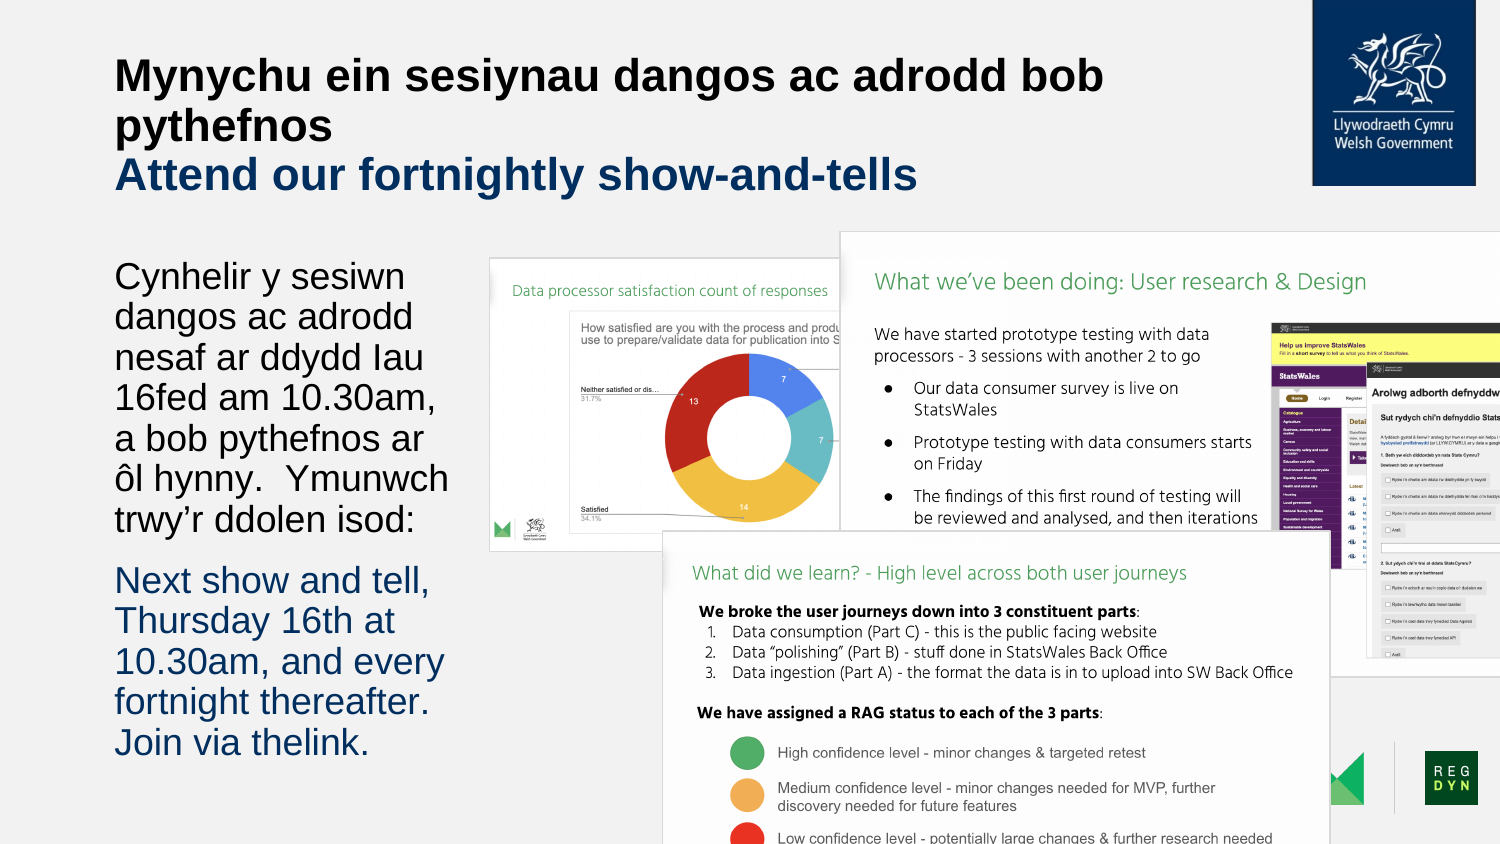

Mynychu ein sesiynau dangos ac adrodd bob pythefnos
Attend our fortnightly show-and-tells
# Cynhelir y sesiwn dangos ac adrodd nesaf ar ddydd Iau 16fed am 10.30am, a bob pythefnos ar ôl hynny. Ymunwch trwy’r ddolen isod:
Next show and tell, Thursday 16th at 10.30am, and every fortnight thereafter. Join via thelink.